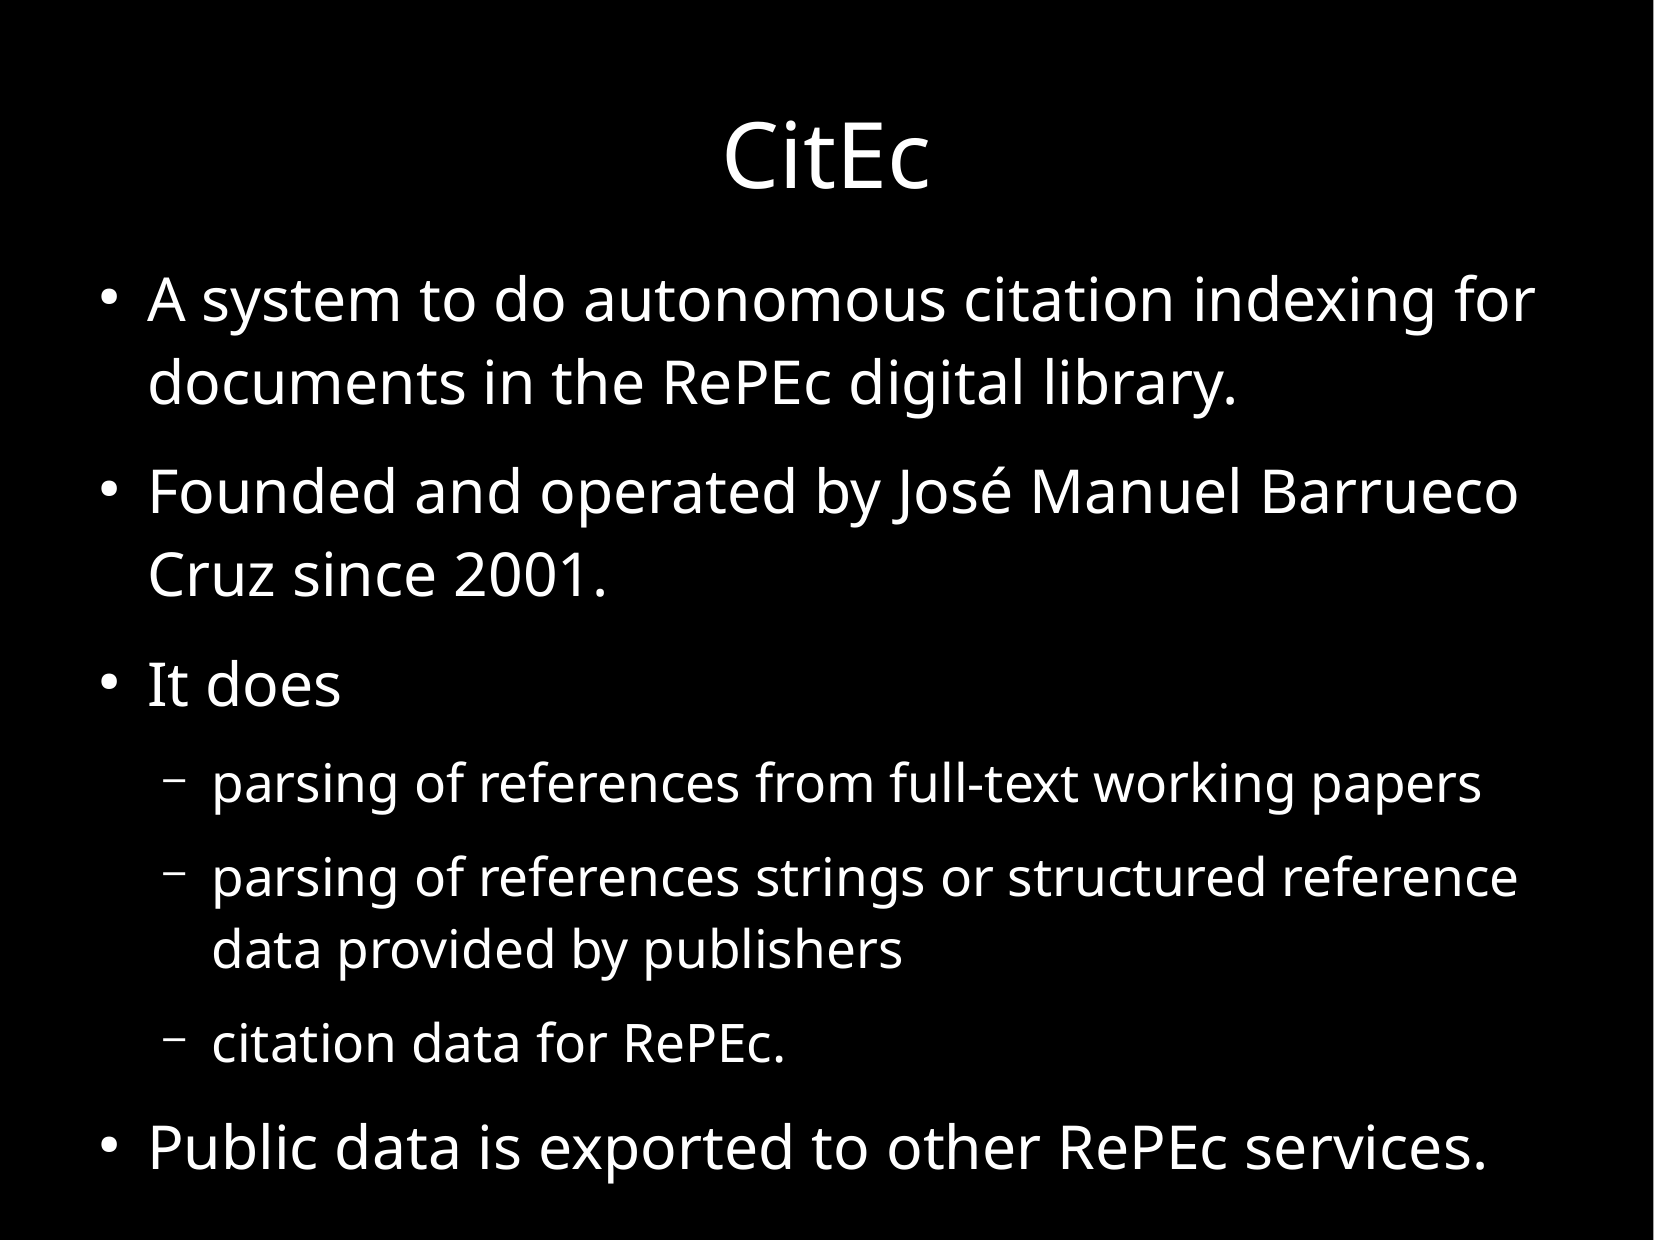

# CitEc
A system to do autonomous citation indexing for documents in the RePEc digital library.
Founded and operated by José Manuel Barrueco Cruz since 2001.
It does
parsing of references from full-text working papers
parsing of references strings or structured reference data provided by publishers
citation data for RePEc.
Public data is exported to other RePEc services.